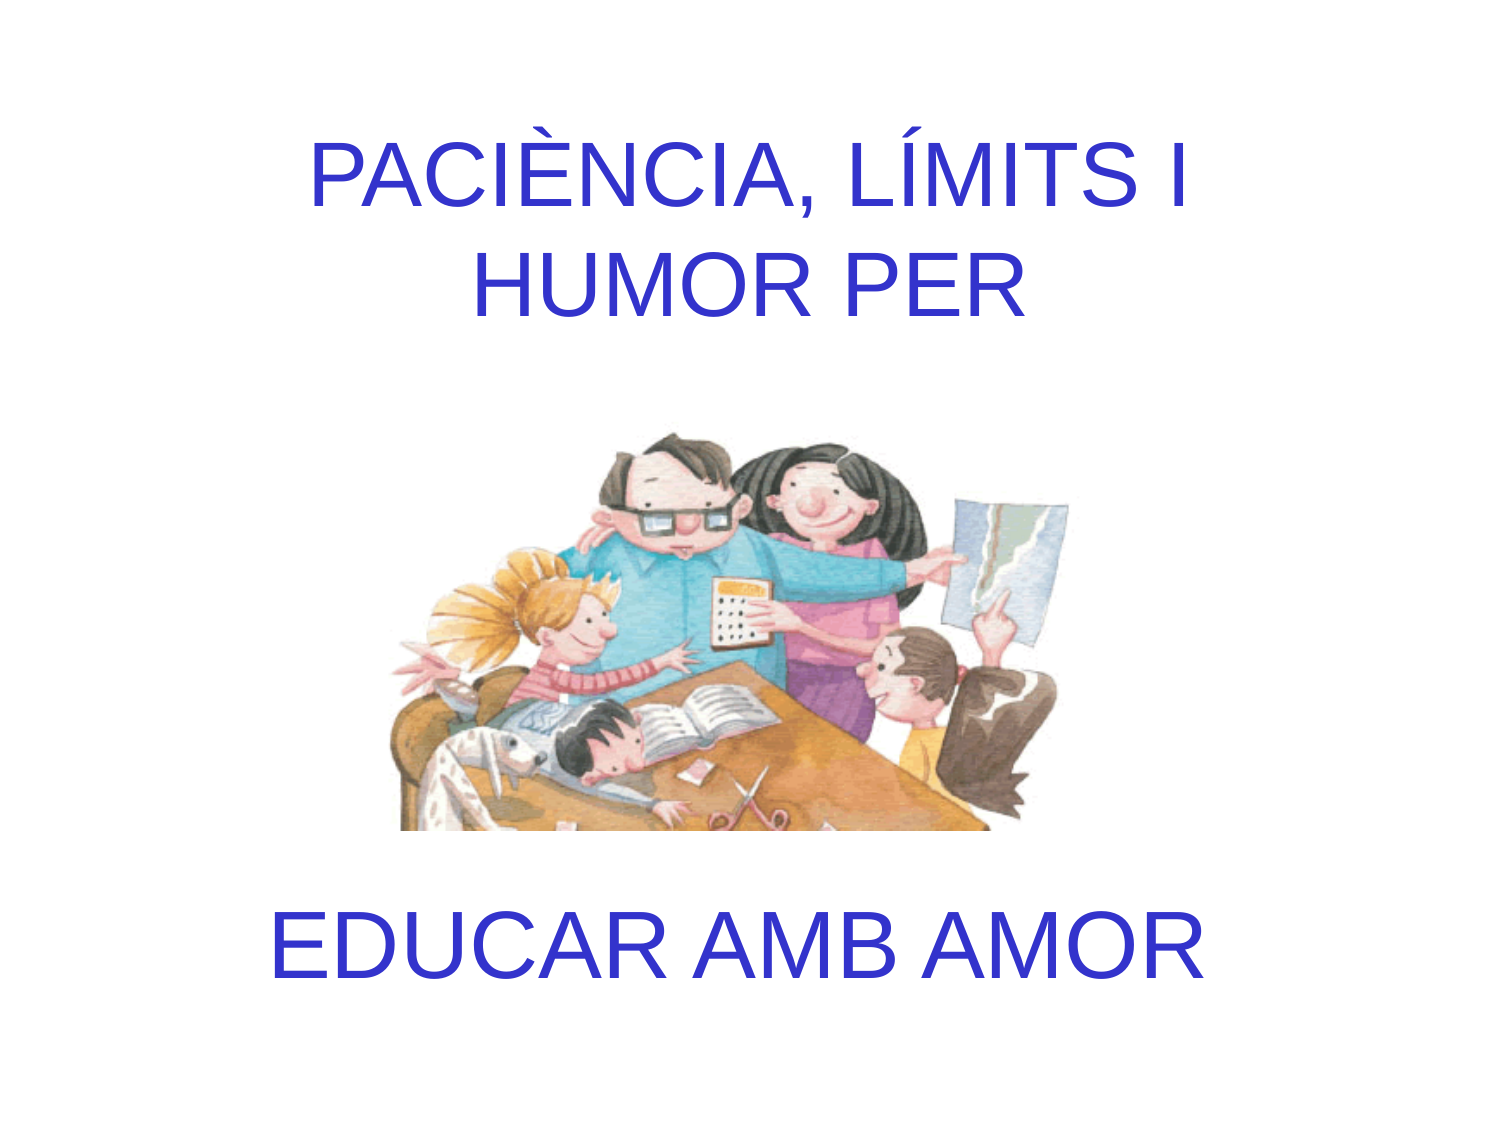

# PACIÈNCIA, LÍMITS I HUMOR PER
EDUCAR AMB AMOR